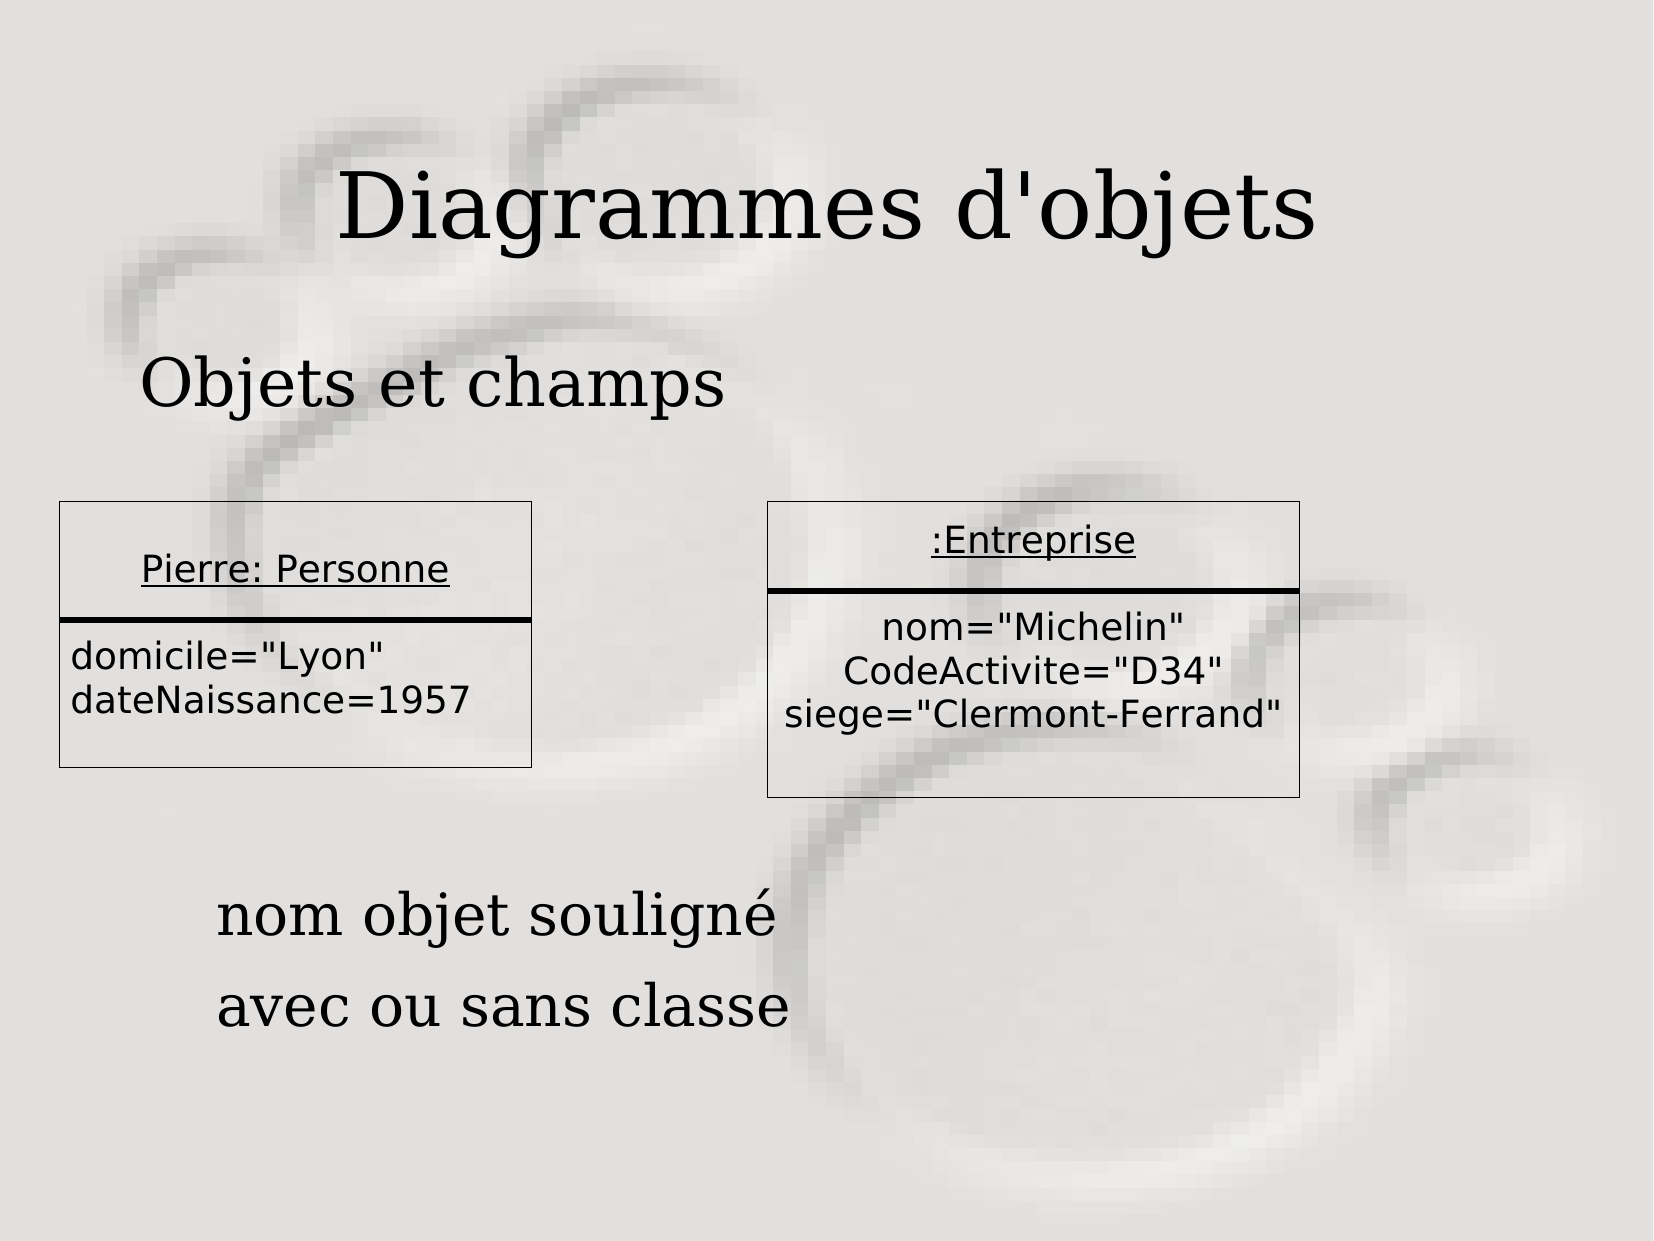

# Diagrammes d'objets
Objets et champs
nom objet souligné
avec ou sans classe
Pierre: Personne
domicile="Lyon"
dateNaissance=1957
:Entreprise
nom="Michelin"
CodeActivite="D34"
siege="Clermont-Ferrand"